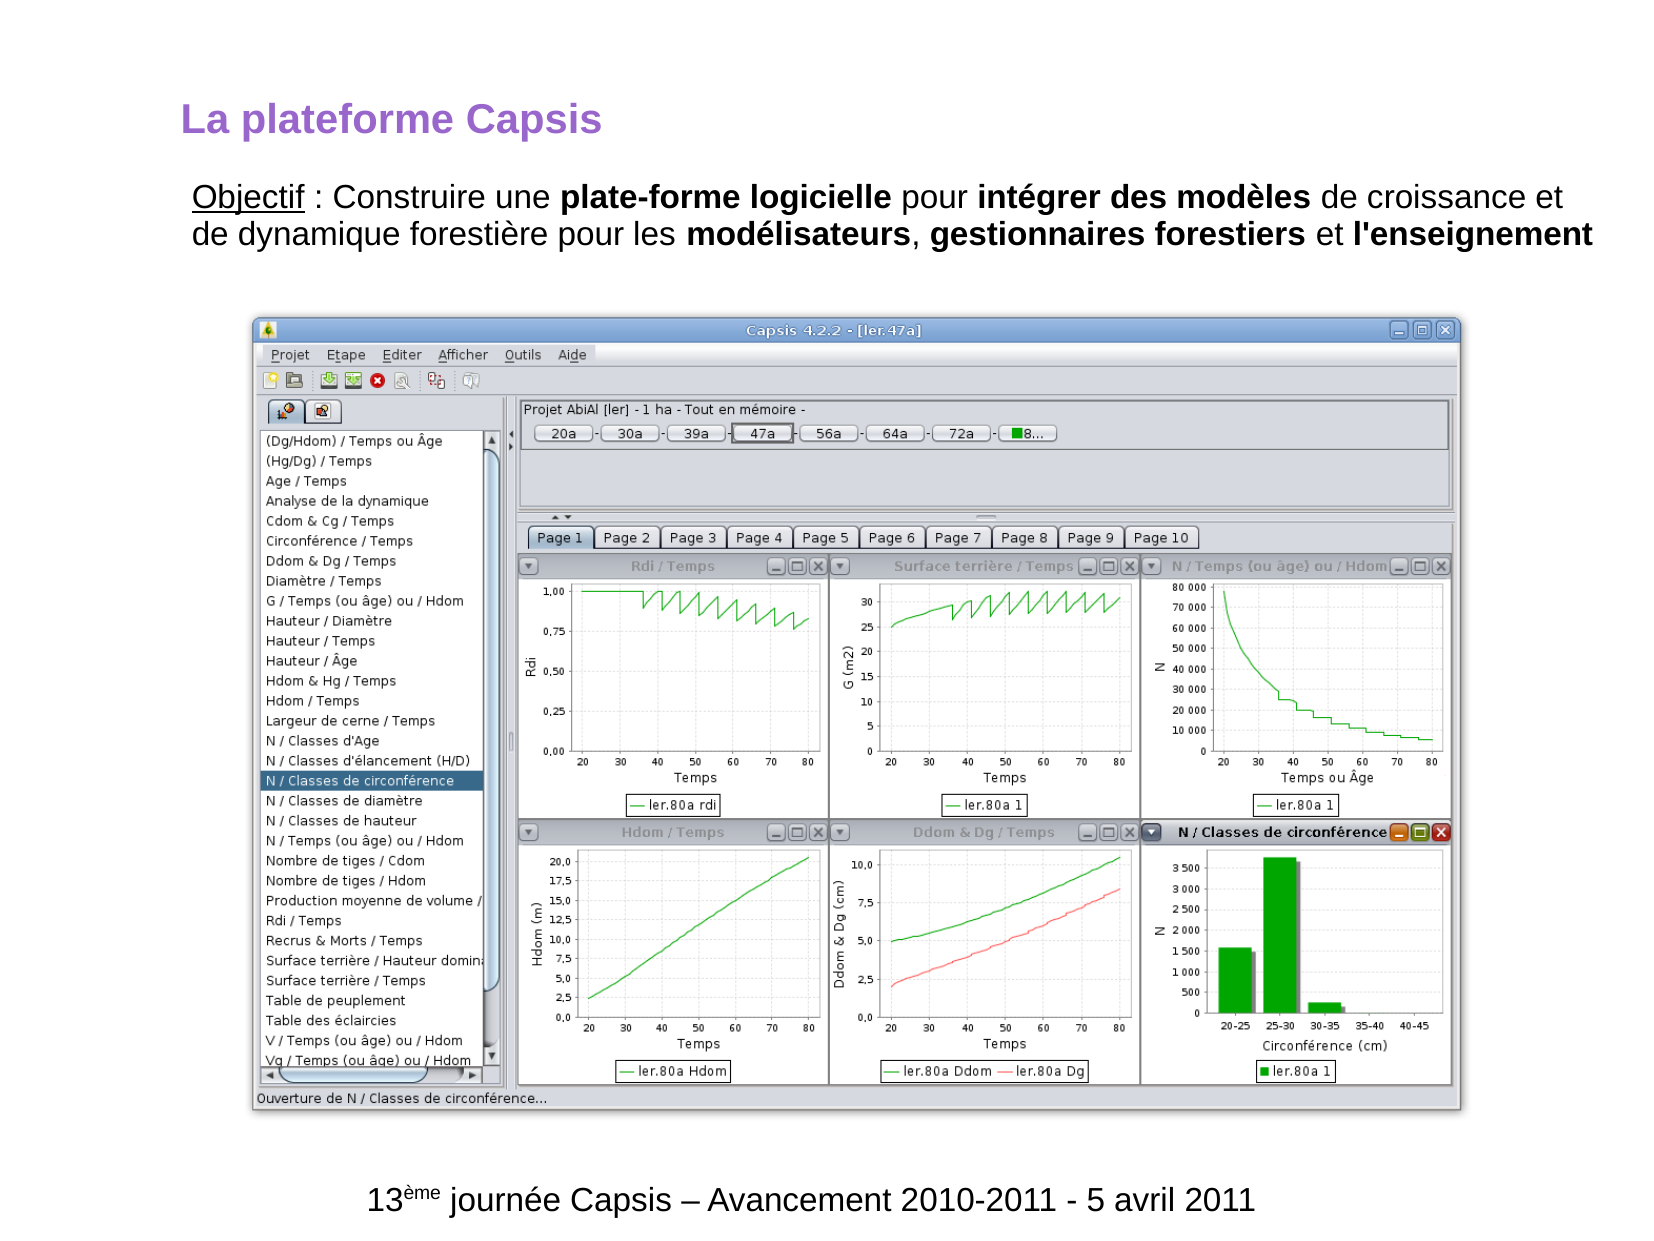

La plateforme Capsis
Objectif : Construire une plate-forme logicielle pour intégrer des modèles de croissance et de dynamique forestière pour les modélisateurs, gestionnaires forestiers et l'enseignement